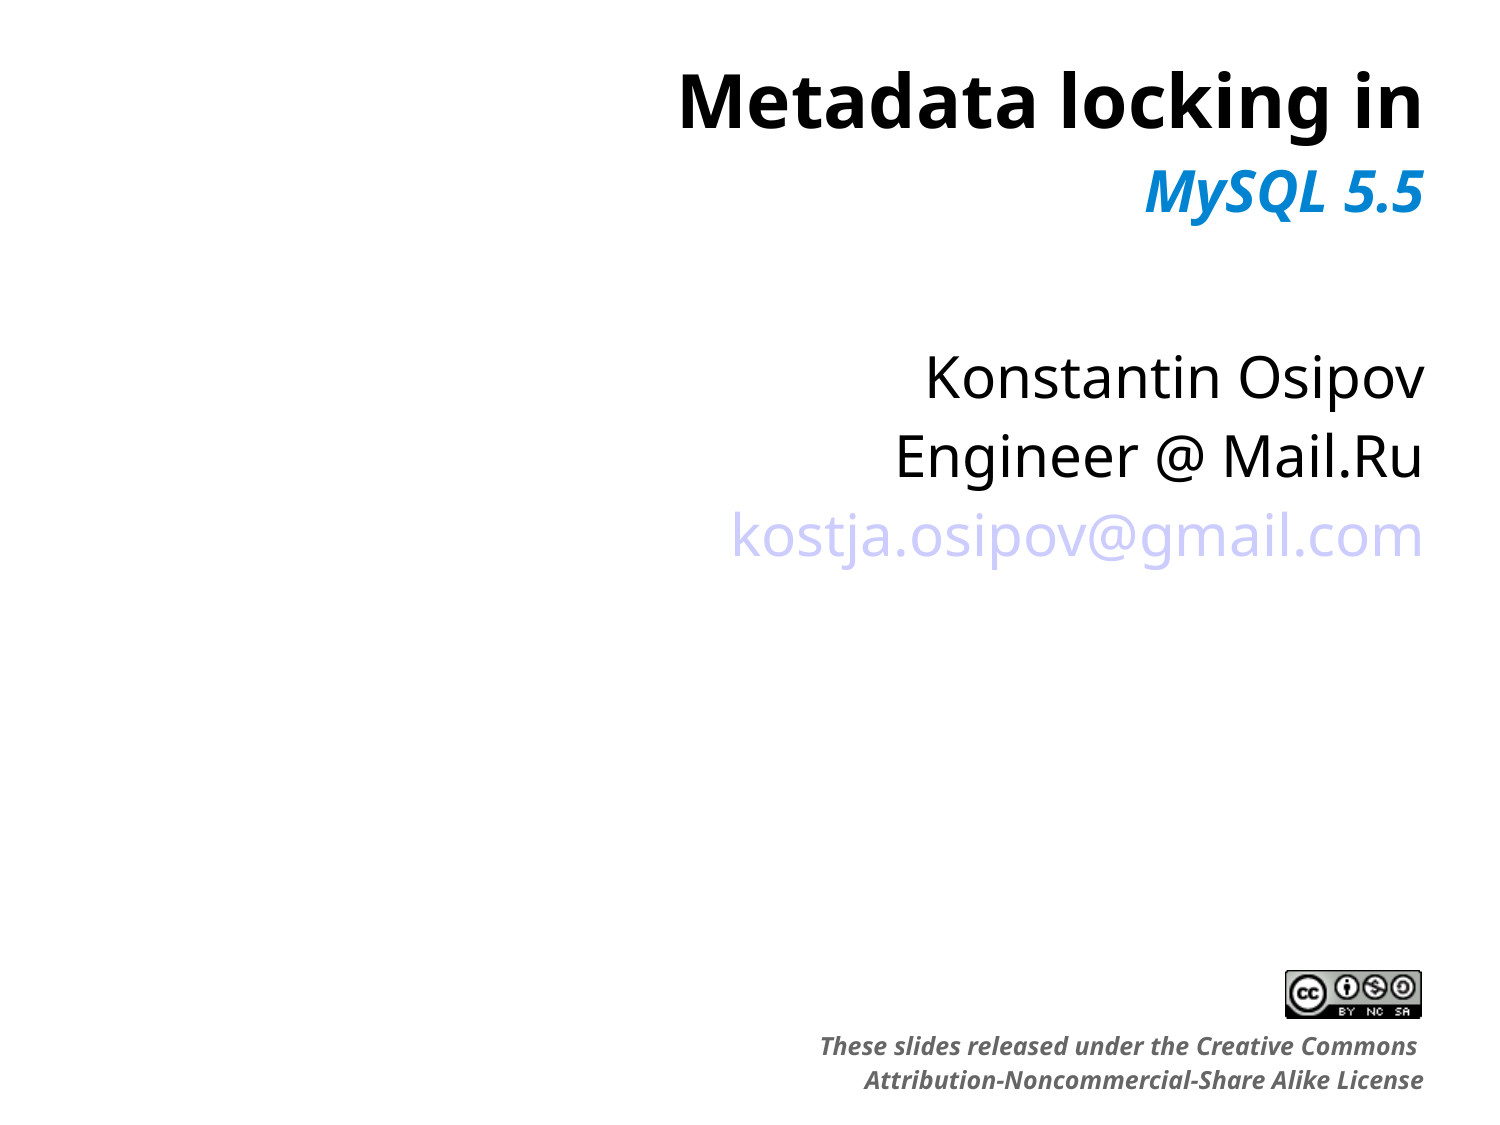

# Metadata locking in MySQL 5.5
Konstantin Osipov
Engineer @ Mail.Ru
kostja.osipov@gmail.com
These slides released under the Creative Commons
Attribution-Noncommercial-Share Alike License